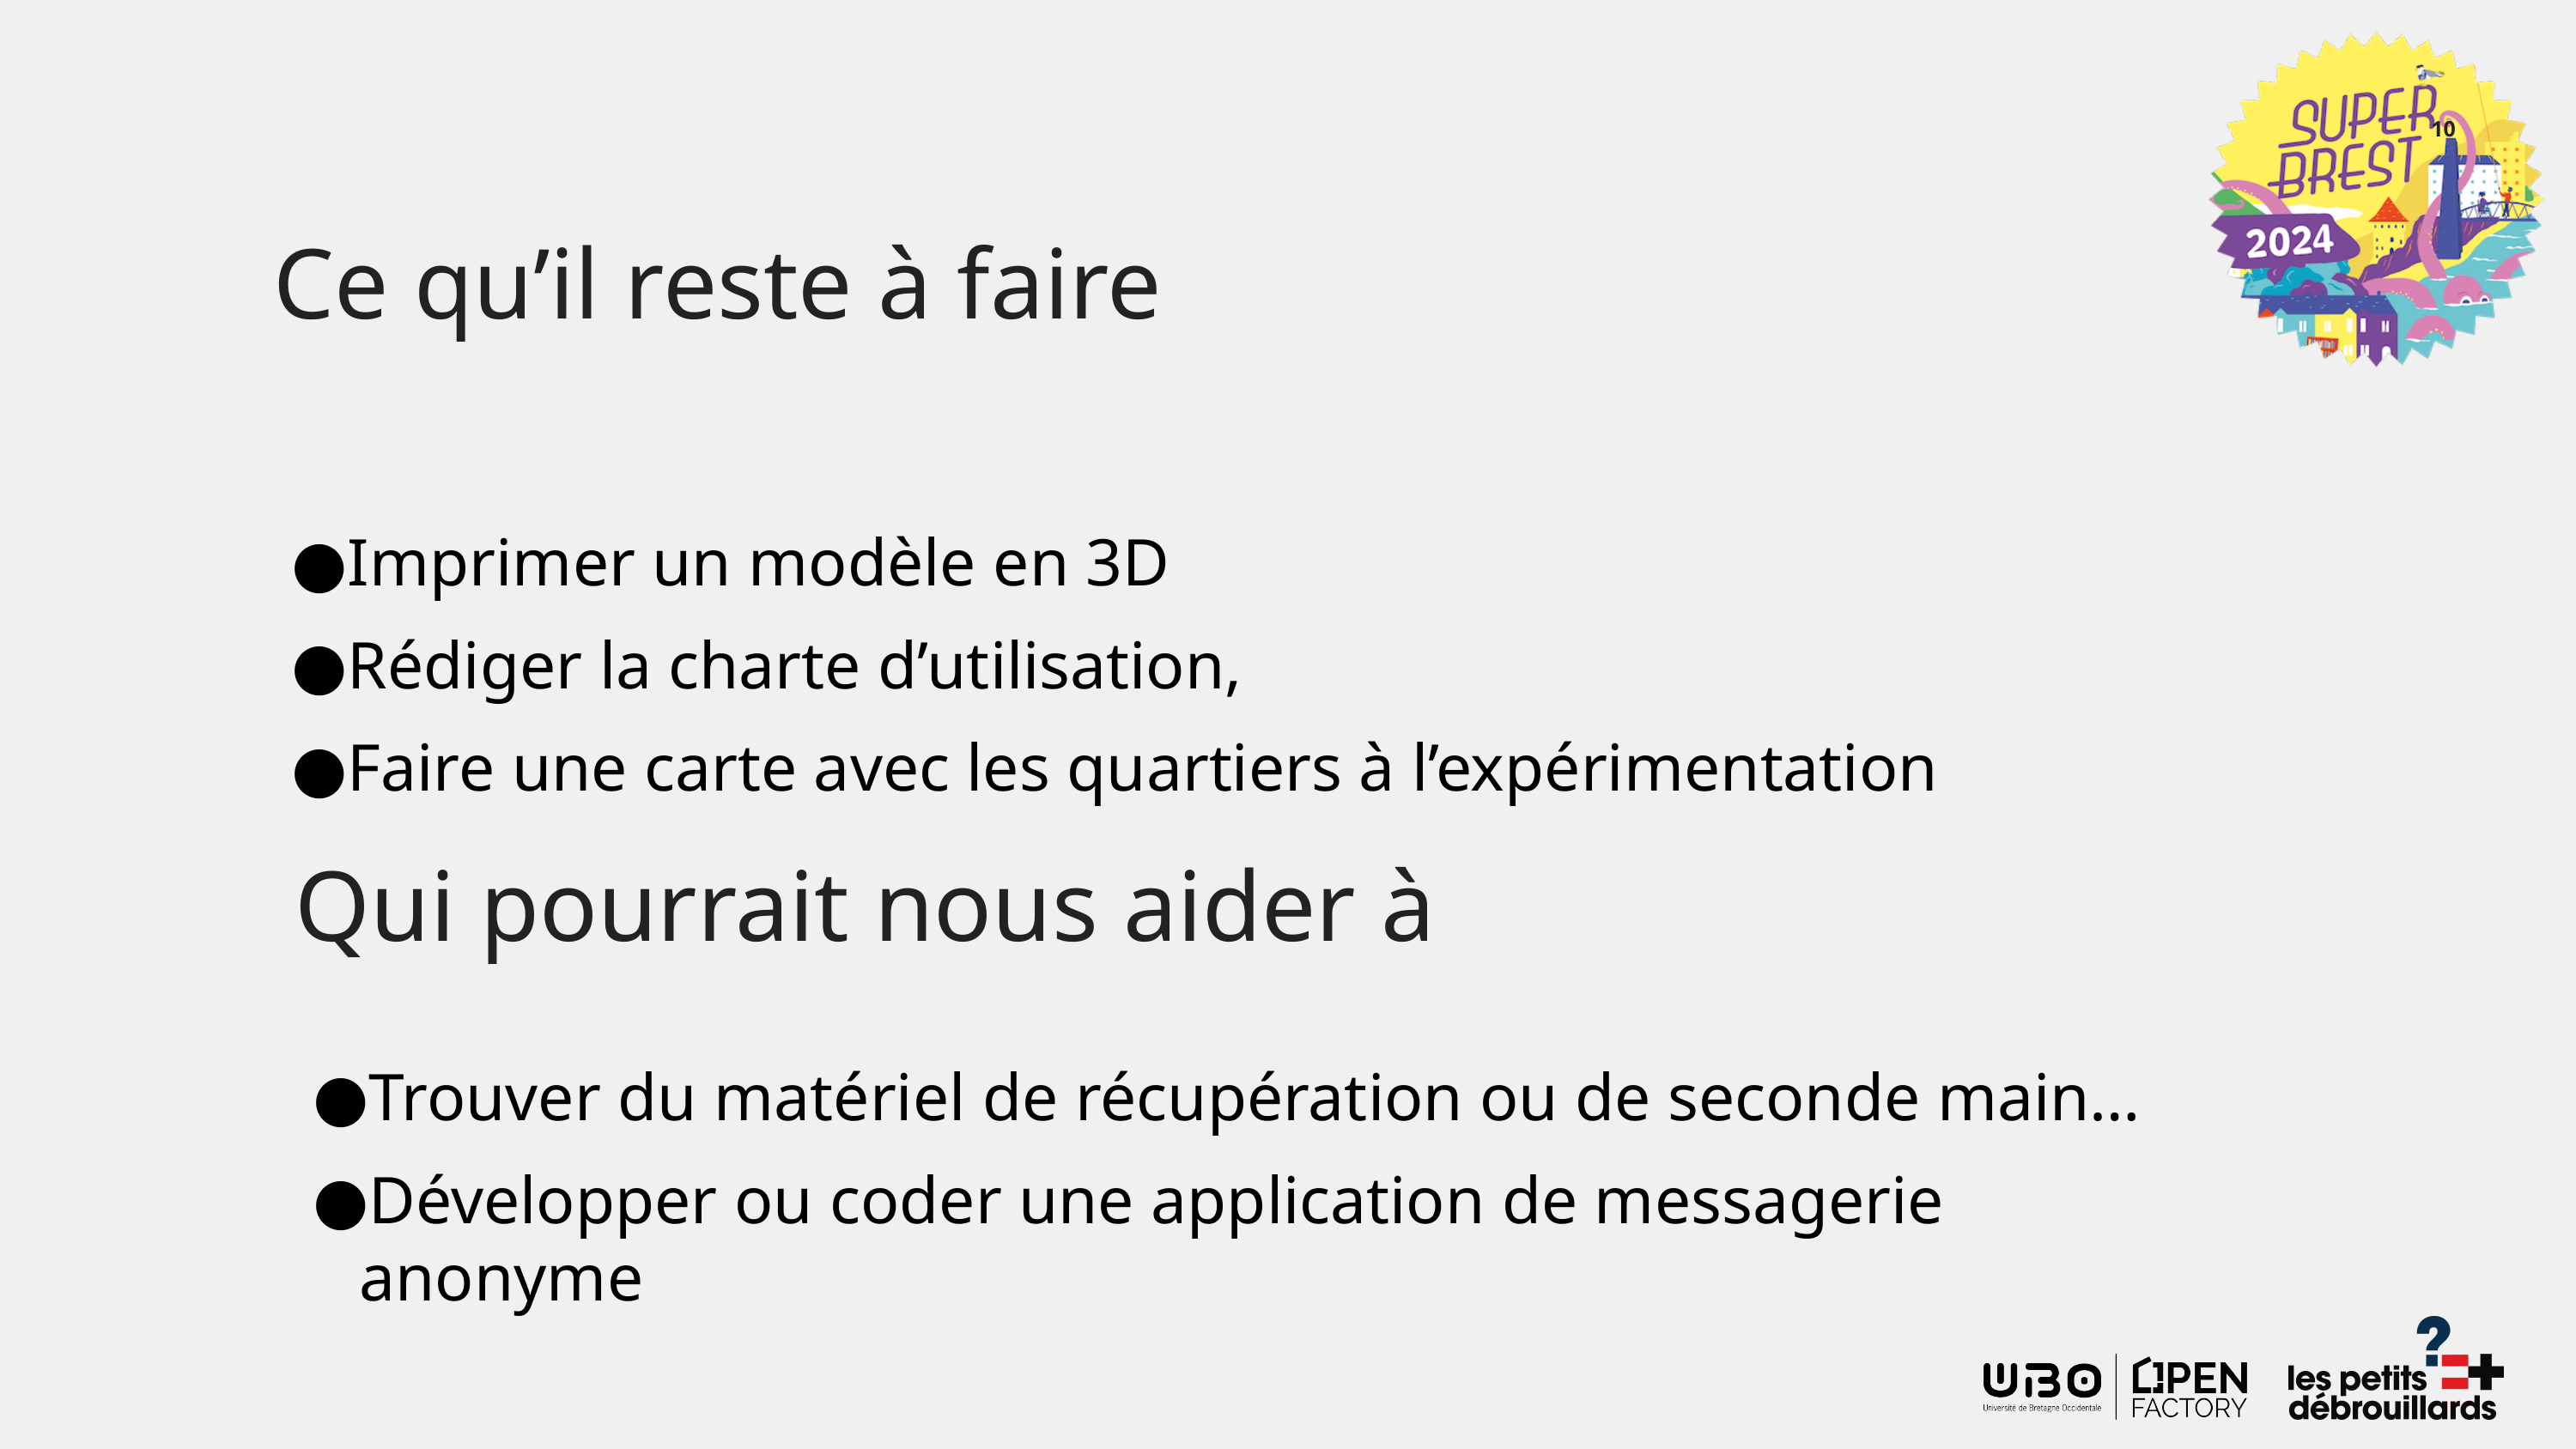

# Ce qu’il reste à faire
Imprimer un modèle en 3D
Rédiger la charte d’utilisation,
Faire une carte avec les quartiers à l’expérimentation
Qui pourrait nous aider à
Trouver du matériel de récupération ou de seconde main…
Développer ou coder une application de messagerie anonyme